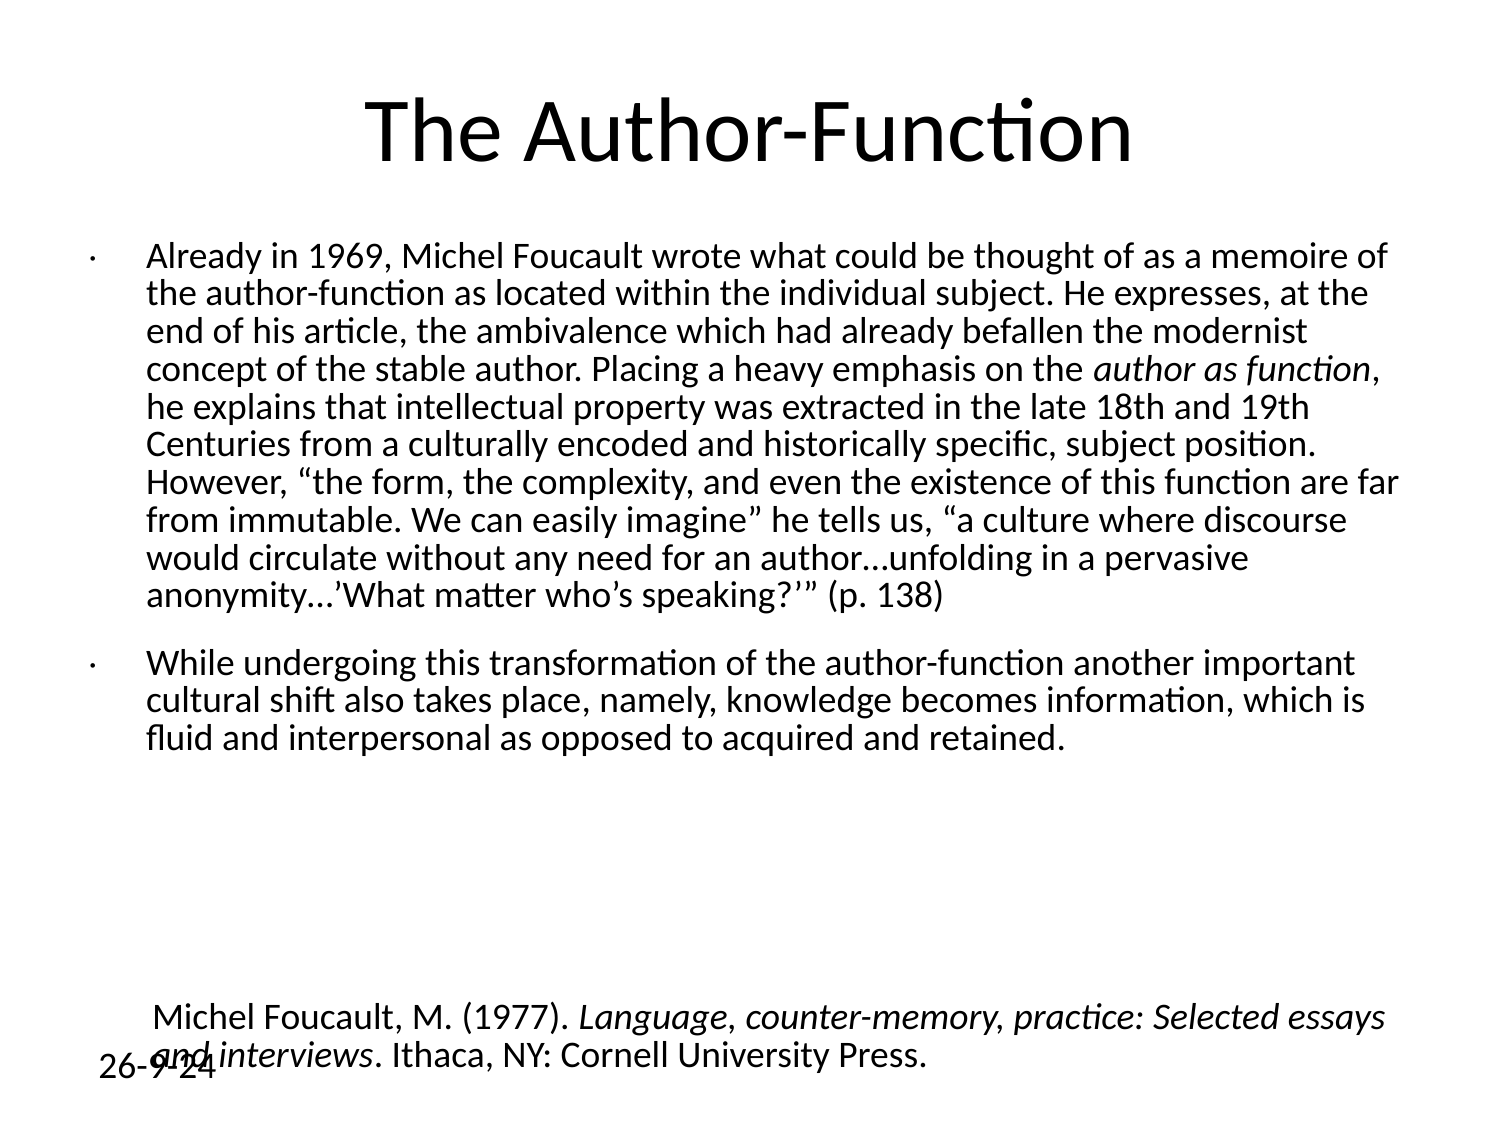

# The Author-Function
Already in 1969, Michel Foucault wrote what could be thought of as a memoire of the author-function as located within the individual subject. He expresses, at the end of his article, the ambivalence which had already befallen the modernist concept of the stable author. Placing a heavy emphasis on the author as function, he explains that intellectual property was extracted in the late 18th and 19th Centuries from a culturally encoded and historically specific, subject position. However, “the form, the complexity, and even the existence of this function are far from immutable. We can easily imagine” he tells us, “a culture where discourse would circulate without any need for an author…unfolding in a pervasive anonymity…’What matter who’s speaking?’” (p. 138)
While undergoing this transformation of the author-function another important cultural shift also takes place, namely, knowledge becomes information, which is fluid and interpersonal as opposed to acquired and retained.
Michel Foucault, M. (1977). Language, counter-memory, practice: Selected essays and interviews. Ithaca, NY: Cornell University Press.